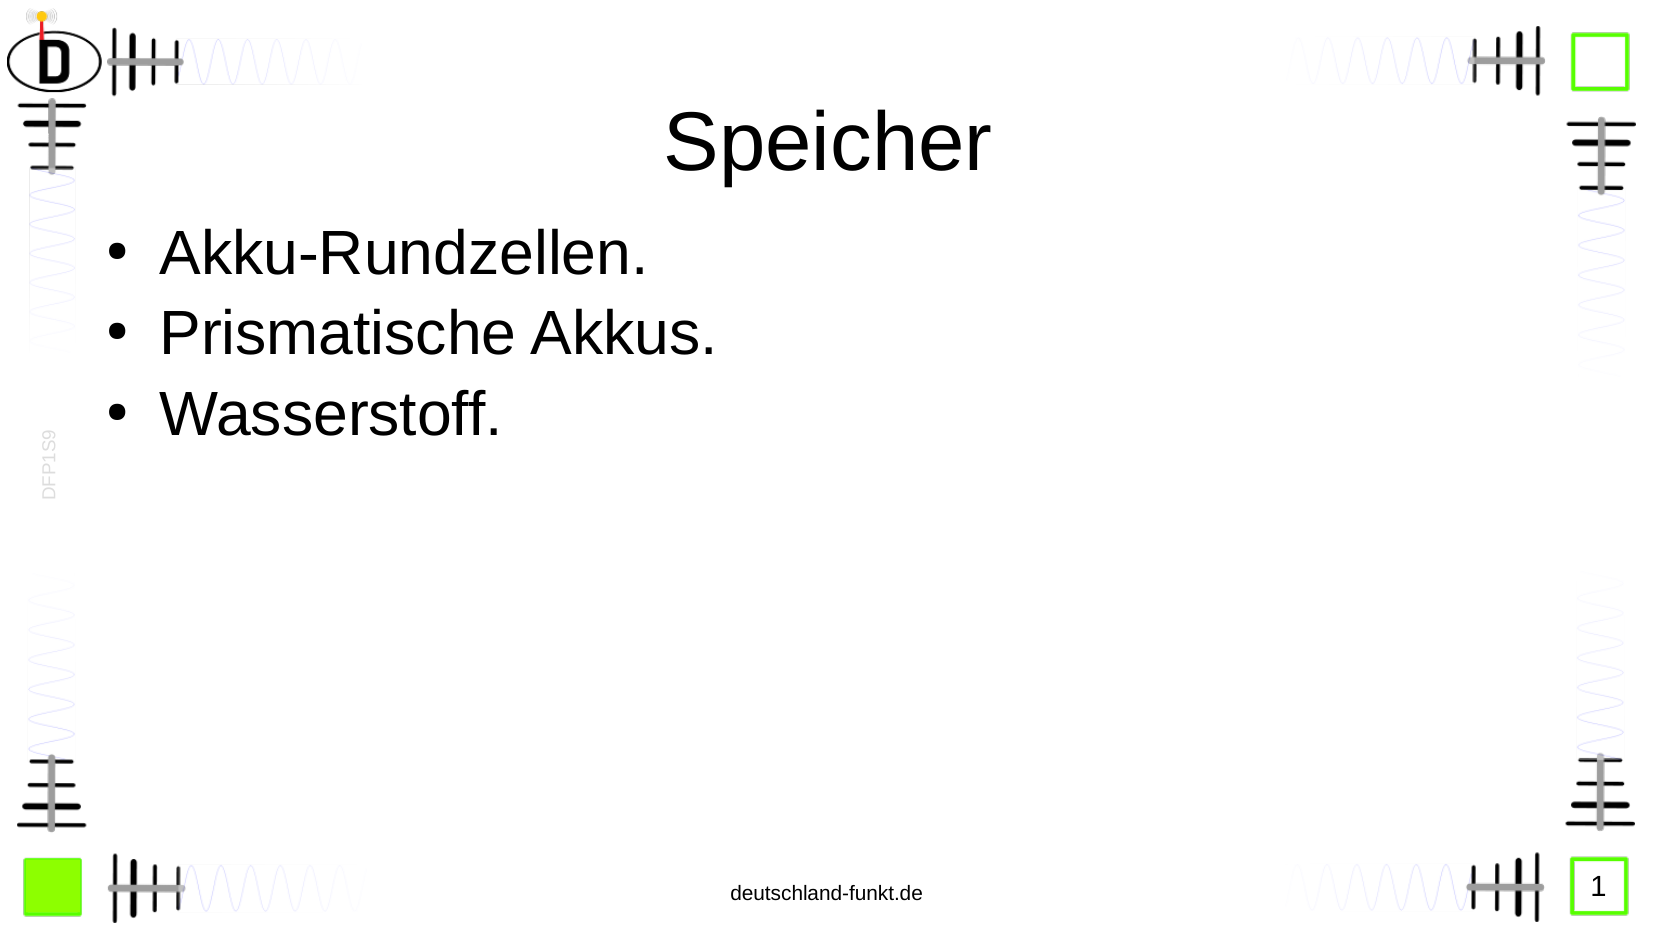

# Speicher
Akku-Rundzellen.
Prismatische Akkus.
Wasserstoff.
DFP1S9